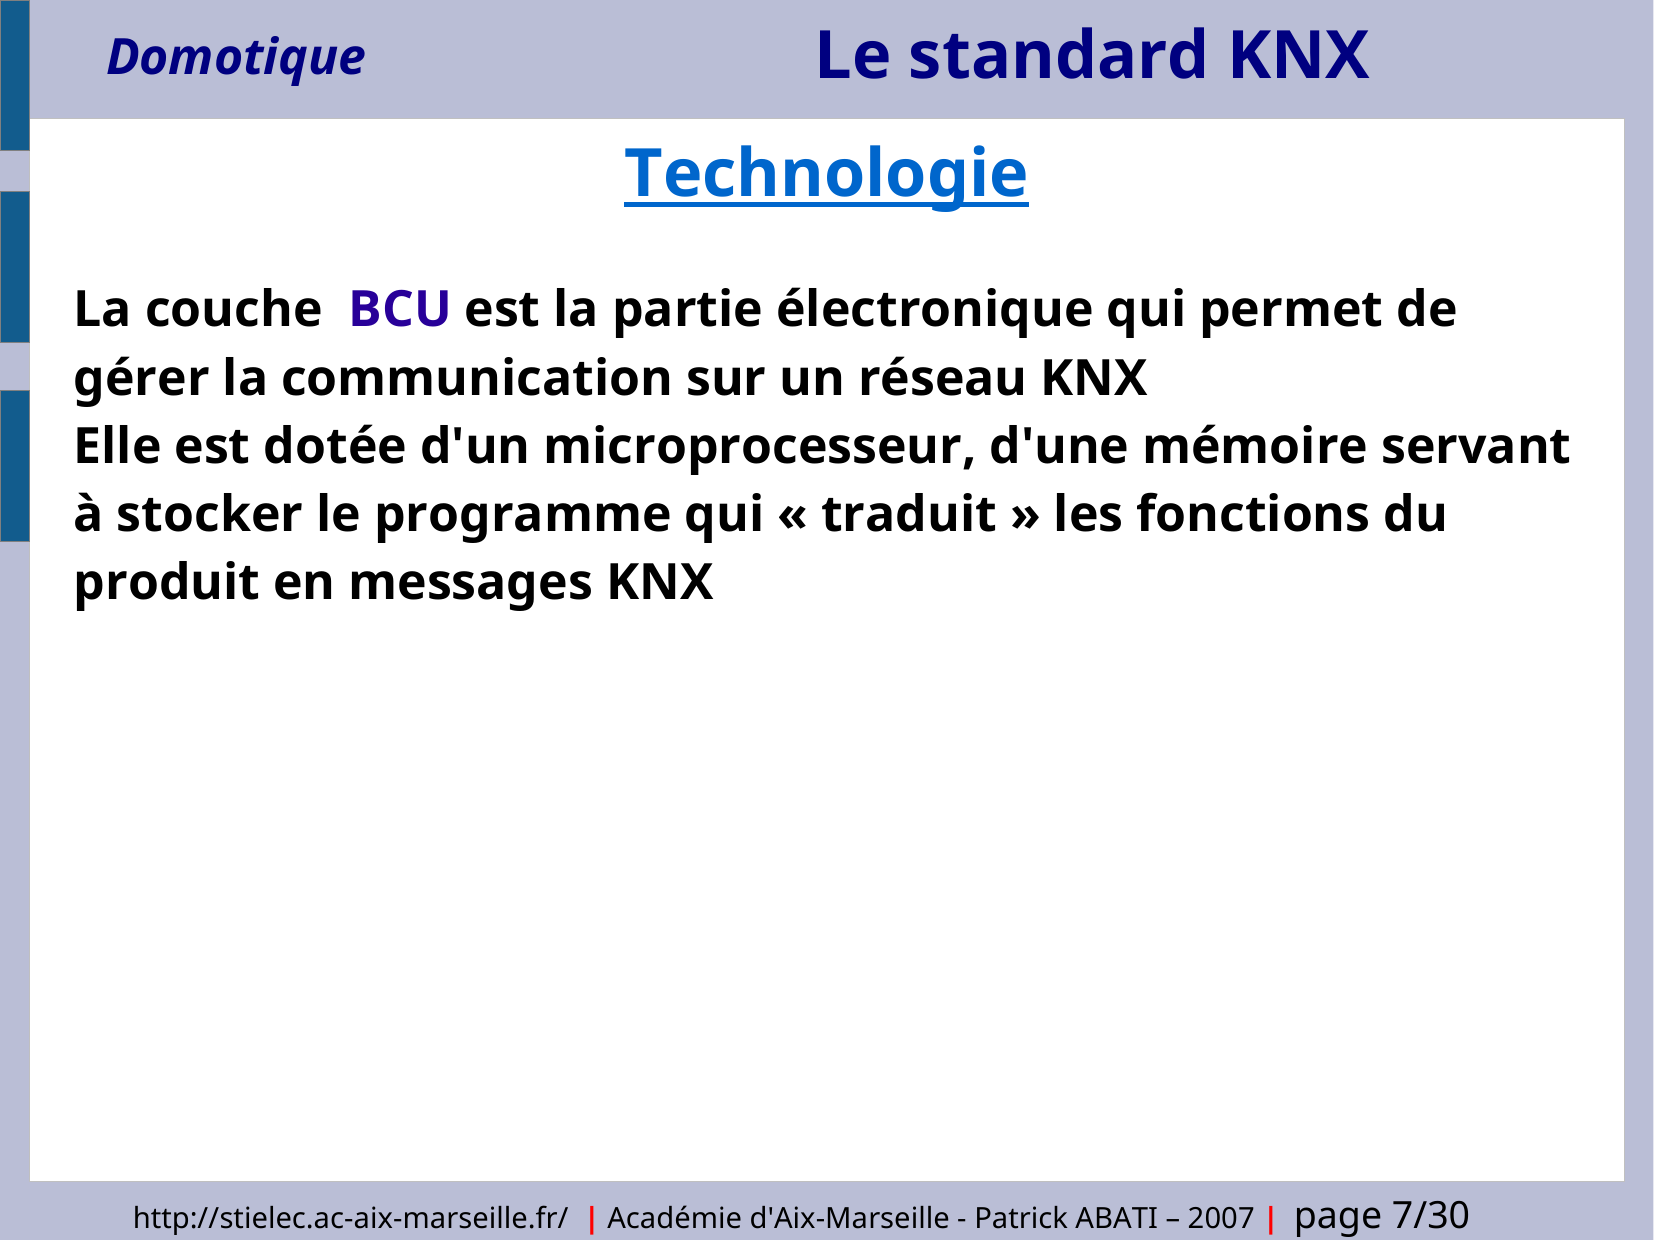

Technologie
La couche BCU est la partie électronique qui permet de gérer la communication sur un réseau KNX
Elle est dotée d'un microprocesseur, d'une mémoire servant à stocker le programme qui « traduit » les fonctions du produit en messages KNX